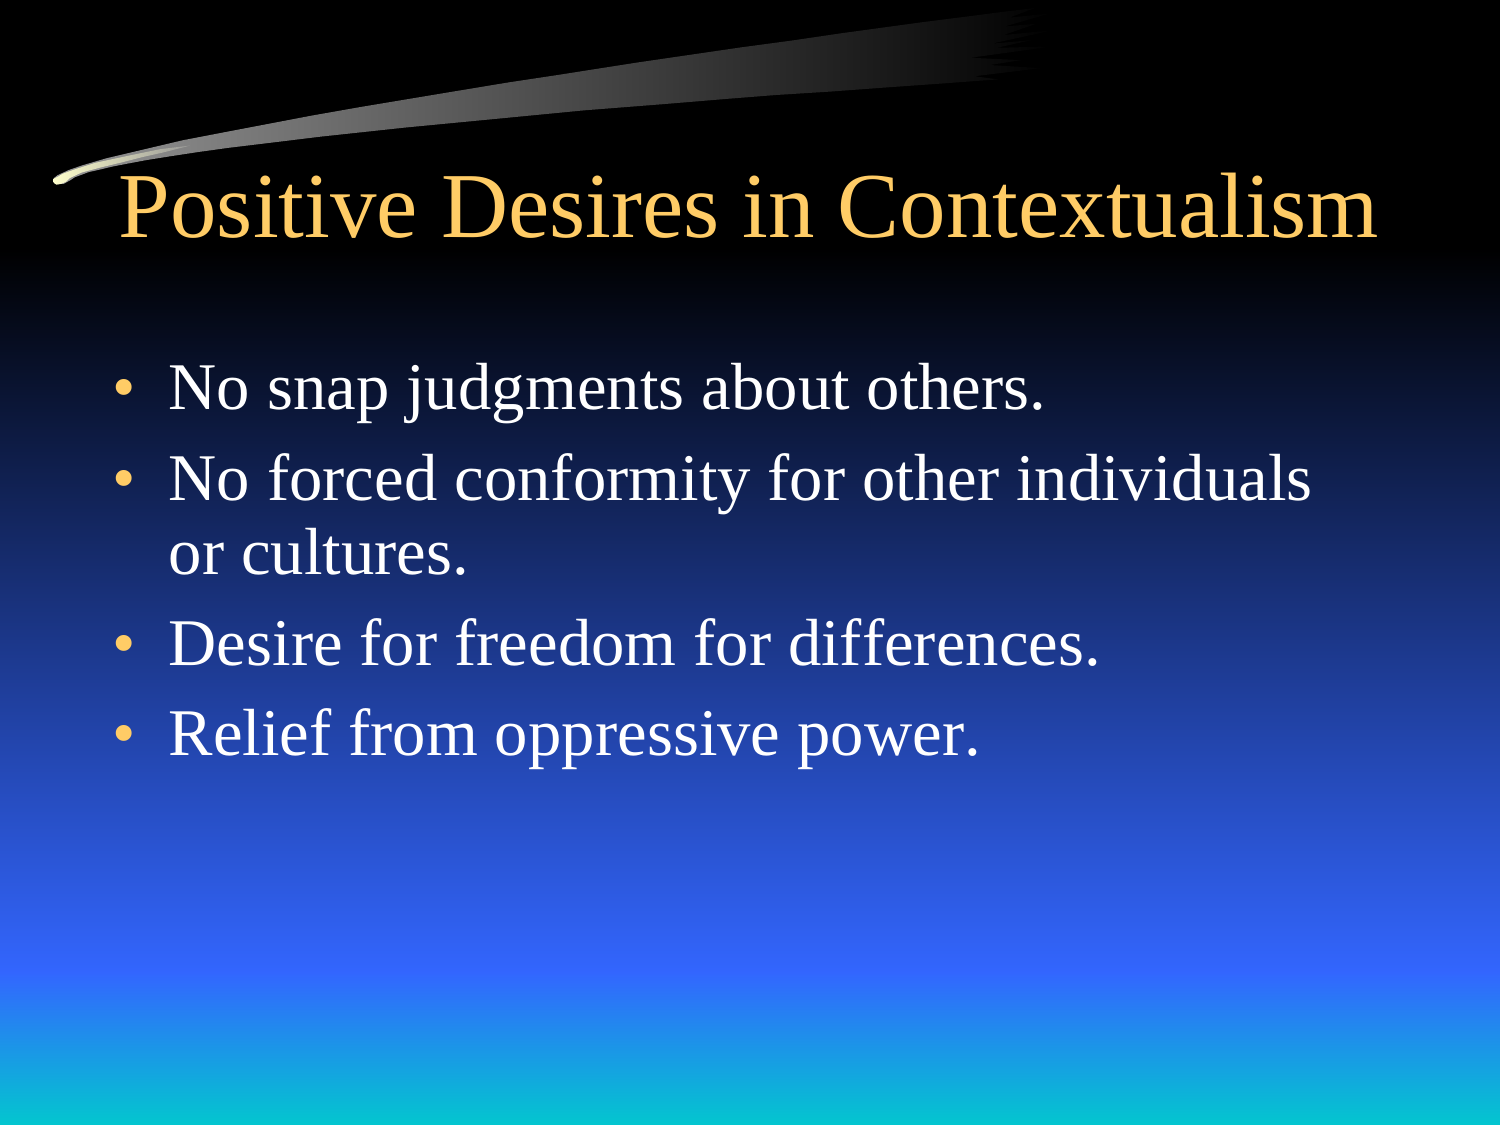

# Positive Desires in Contextualism
No snap judgments about others.
No forced conformity for other individuals or cultures.
Desire for freedom for differences.
Relief from oppressive power.